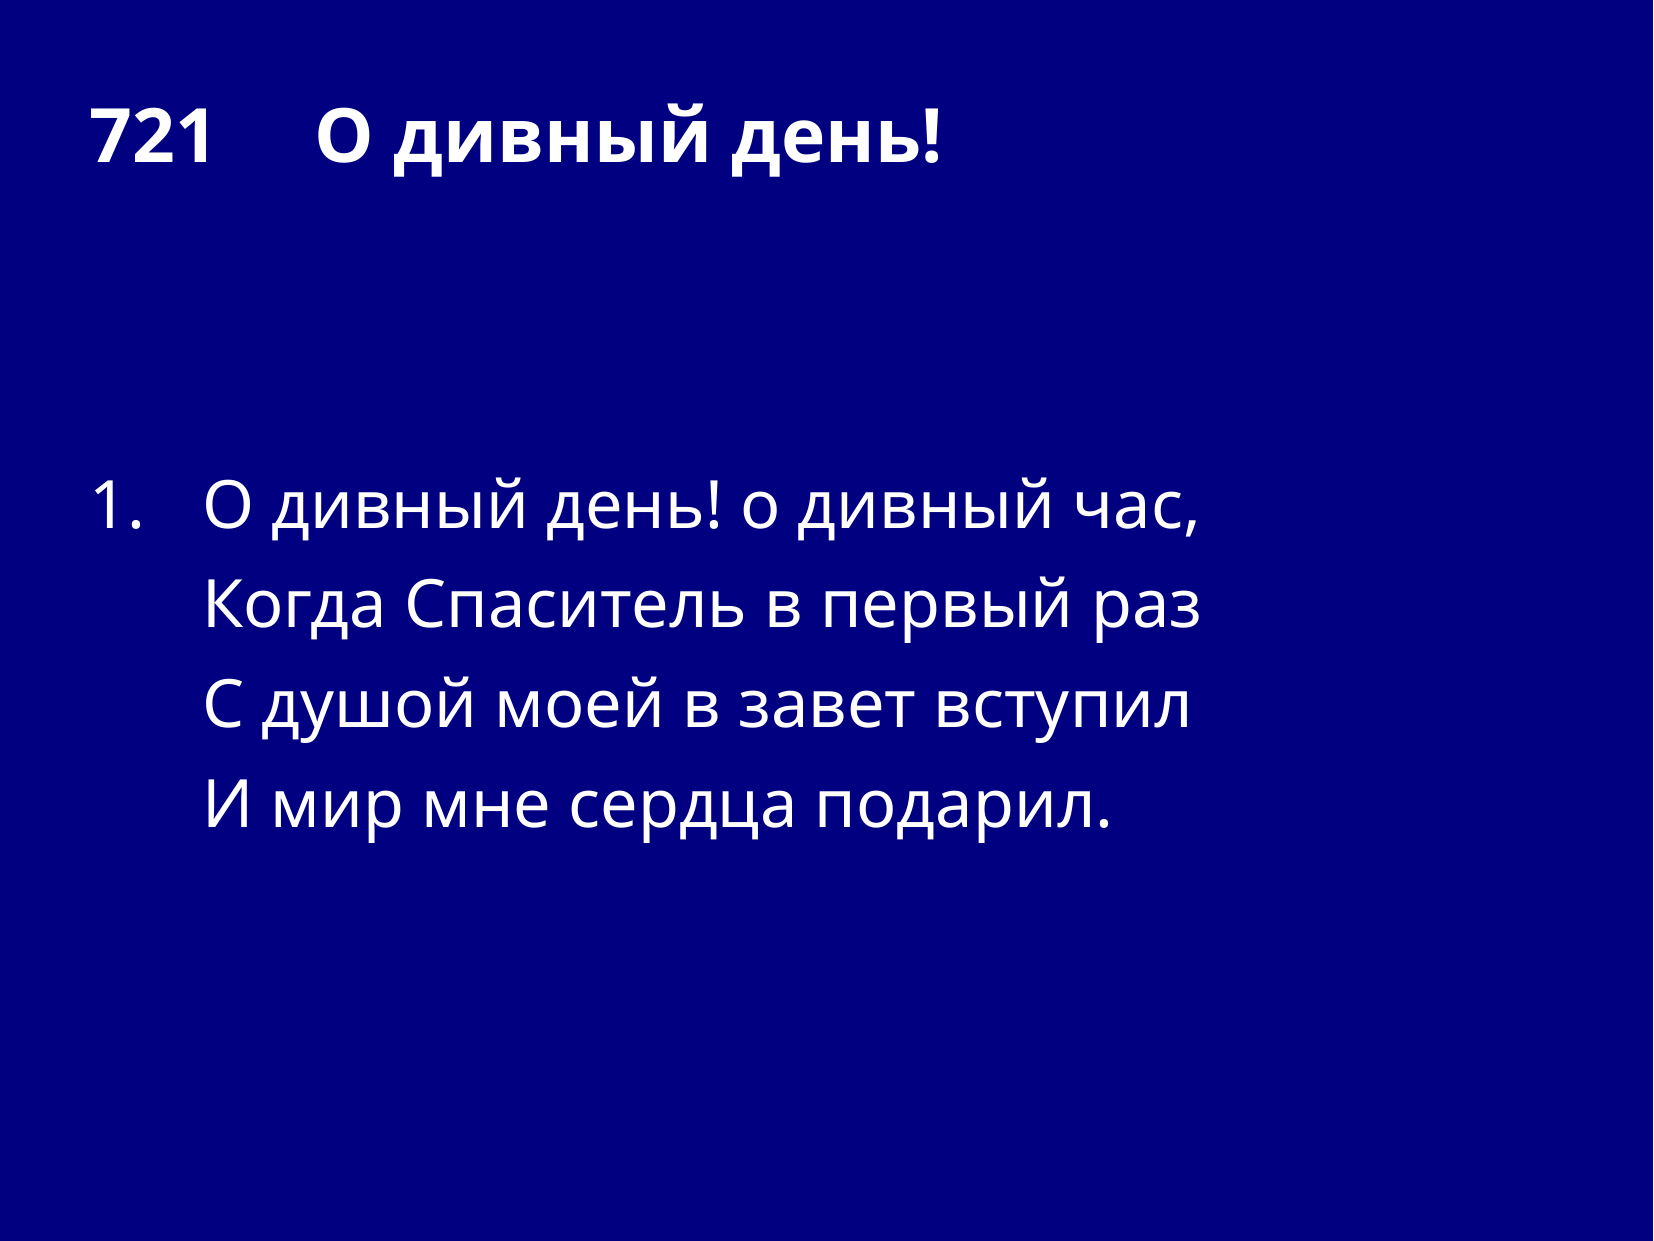

721	О дивный день!
1.	О дивный день! о дивный час,
	Когда Спаситель в первый раз
	С душой моей в завет вступил
	И мир мне сердца подарил.